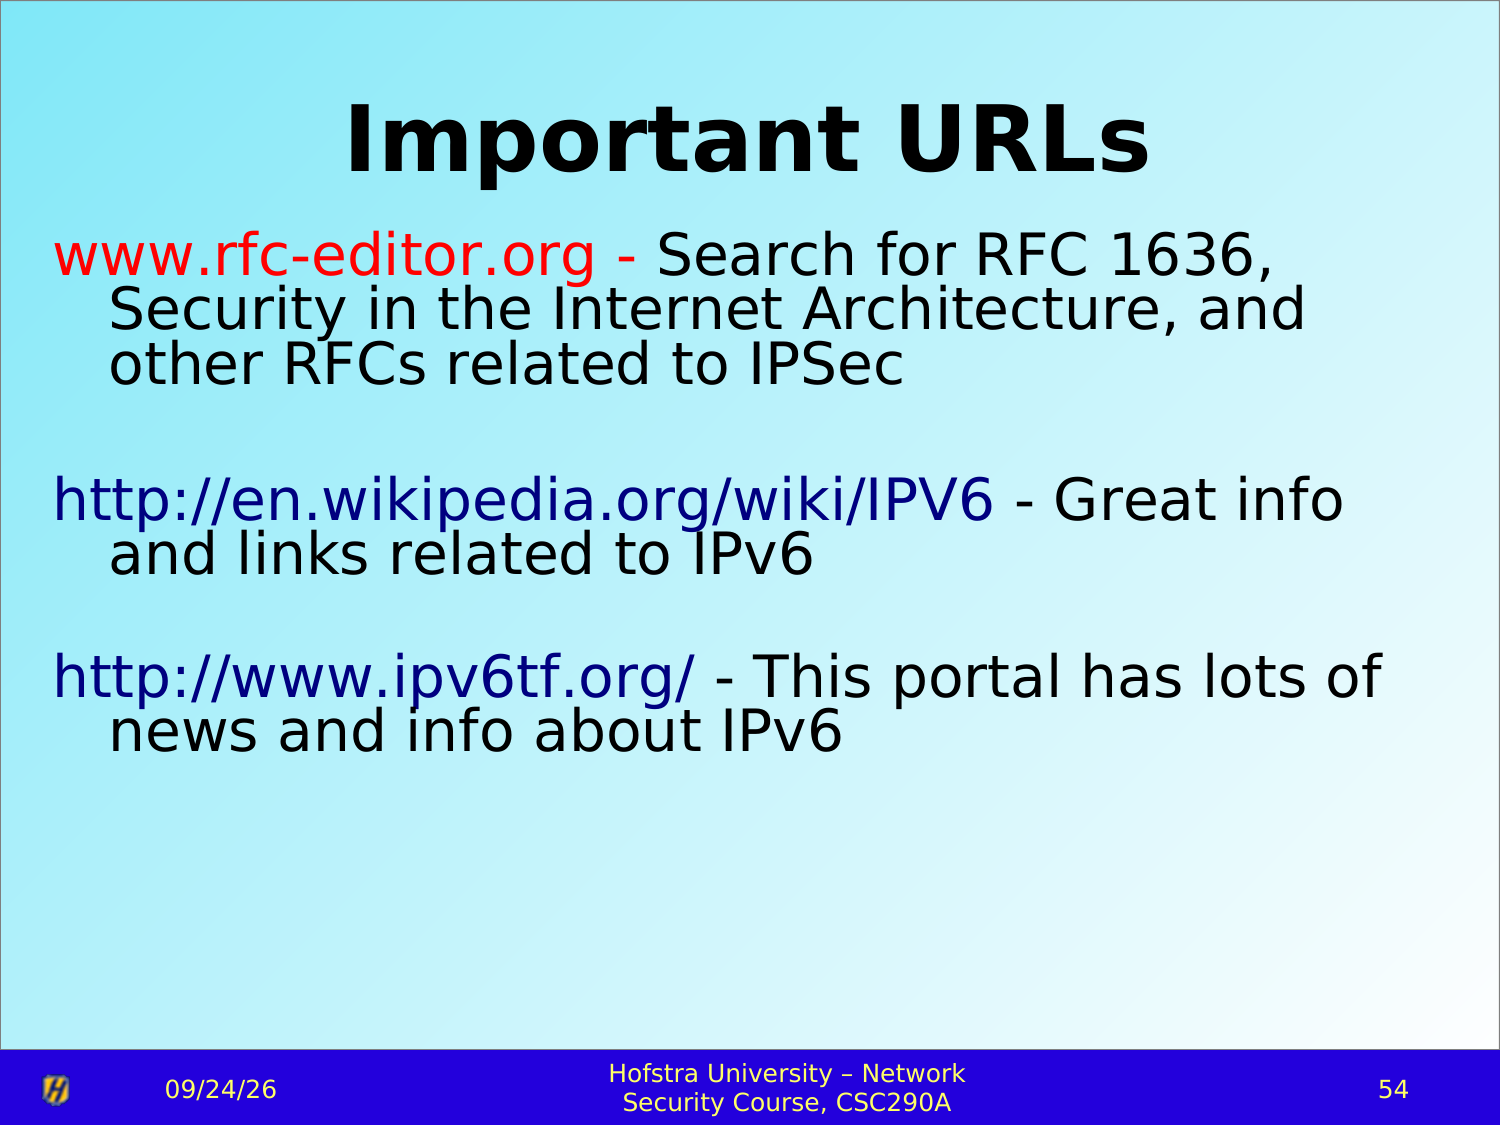

# Important URLs
www.rfc-editor.org - Search for RFC 1636, Security in the Internet Architecture, and other RFCs related to IPSec
http://en.wikipedia.org/wiki/IPV6 - Great info and links related to IPv6
http://www.ipv6tf.org/ - This portal has lots of news and info about IPv6
54